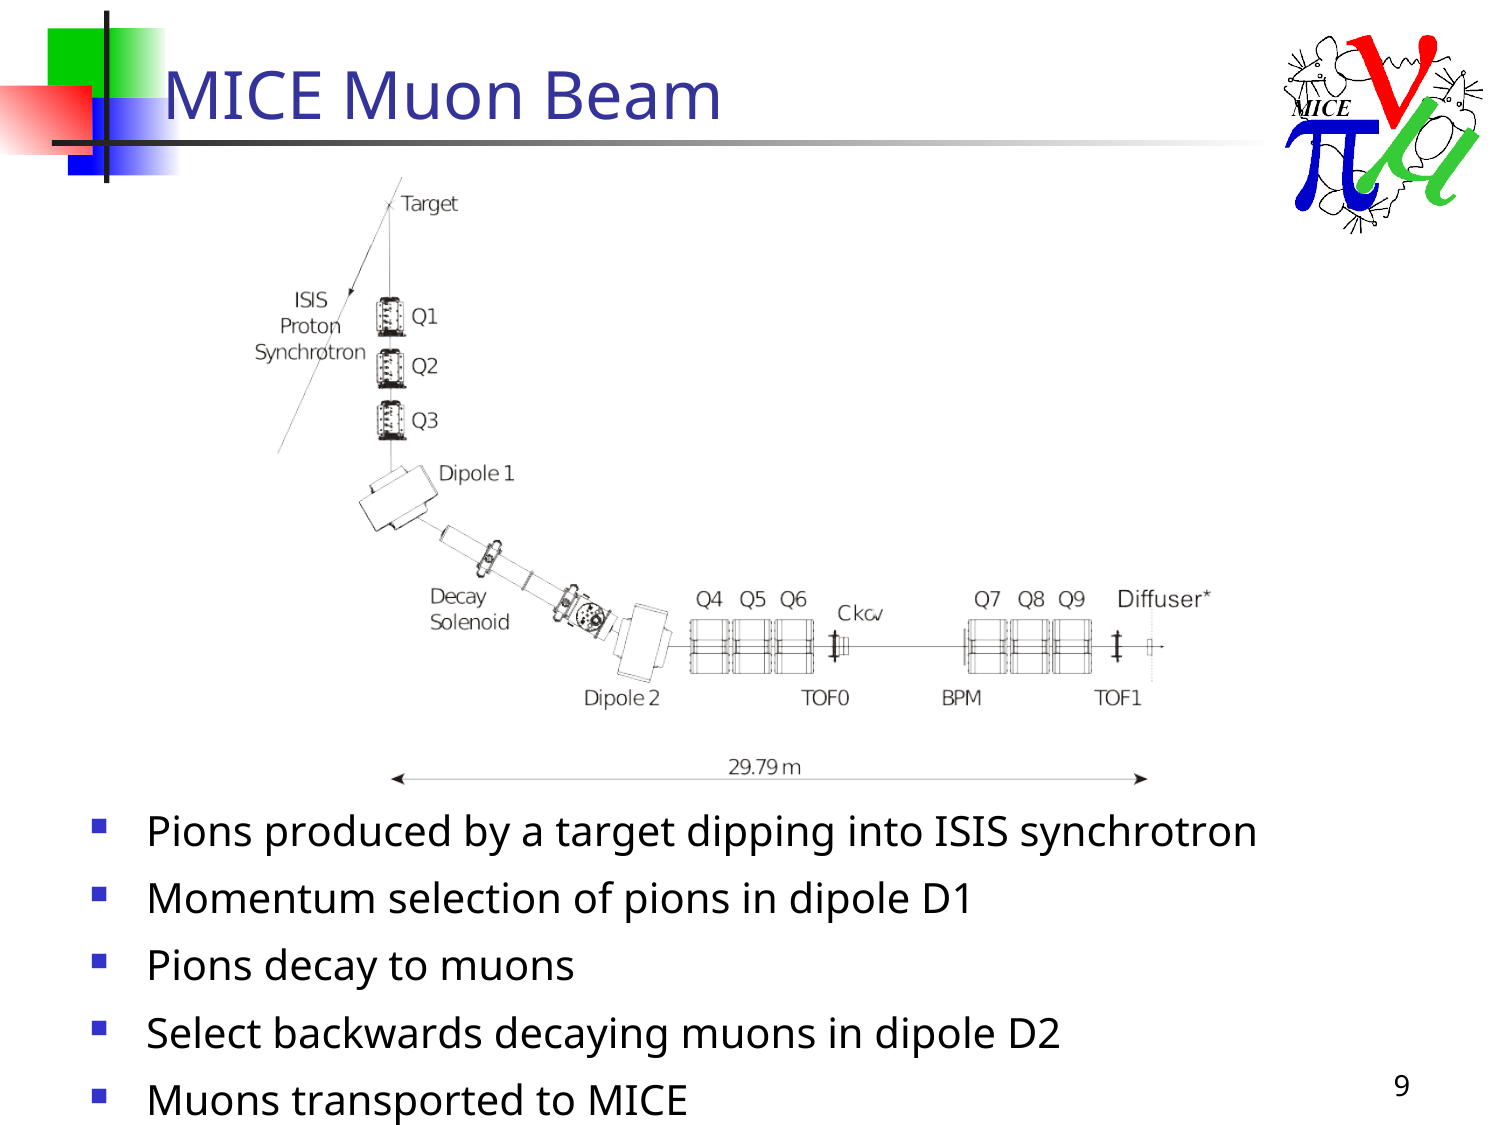

# MICE Muon Beam
Pions produced by a target dipping into ISIS synchrotron
Momentum selection of pions in dipole D1
Pions decay to muons
Select backwards decaying muons in dipole D2
Muons transported to MICE
9